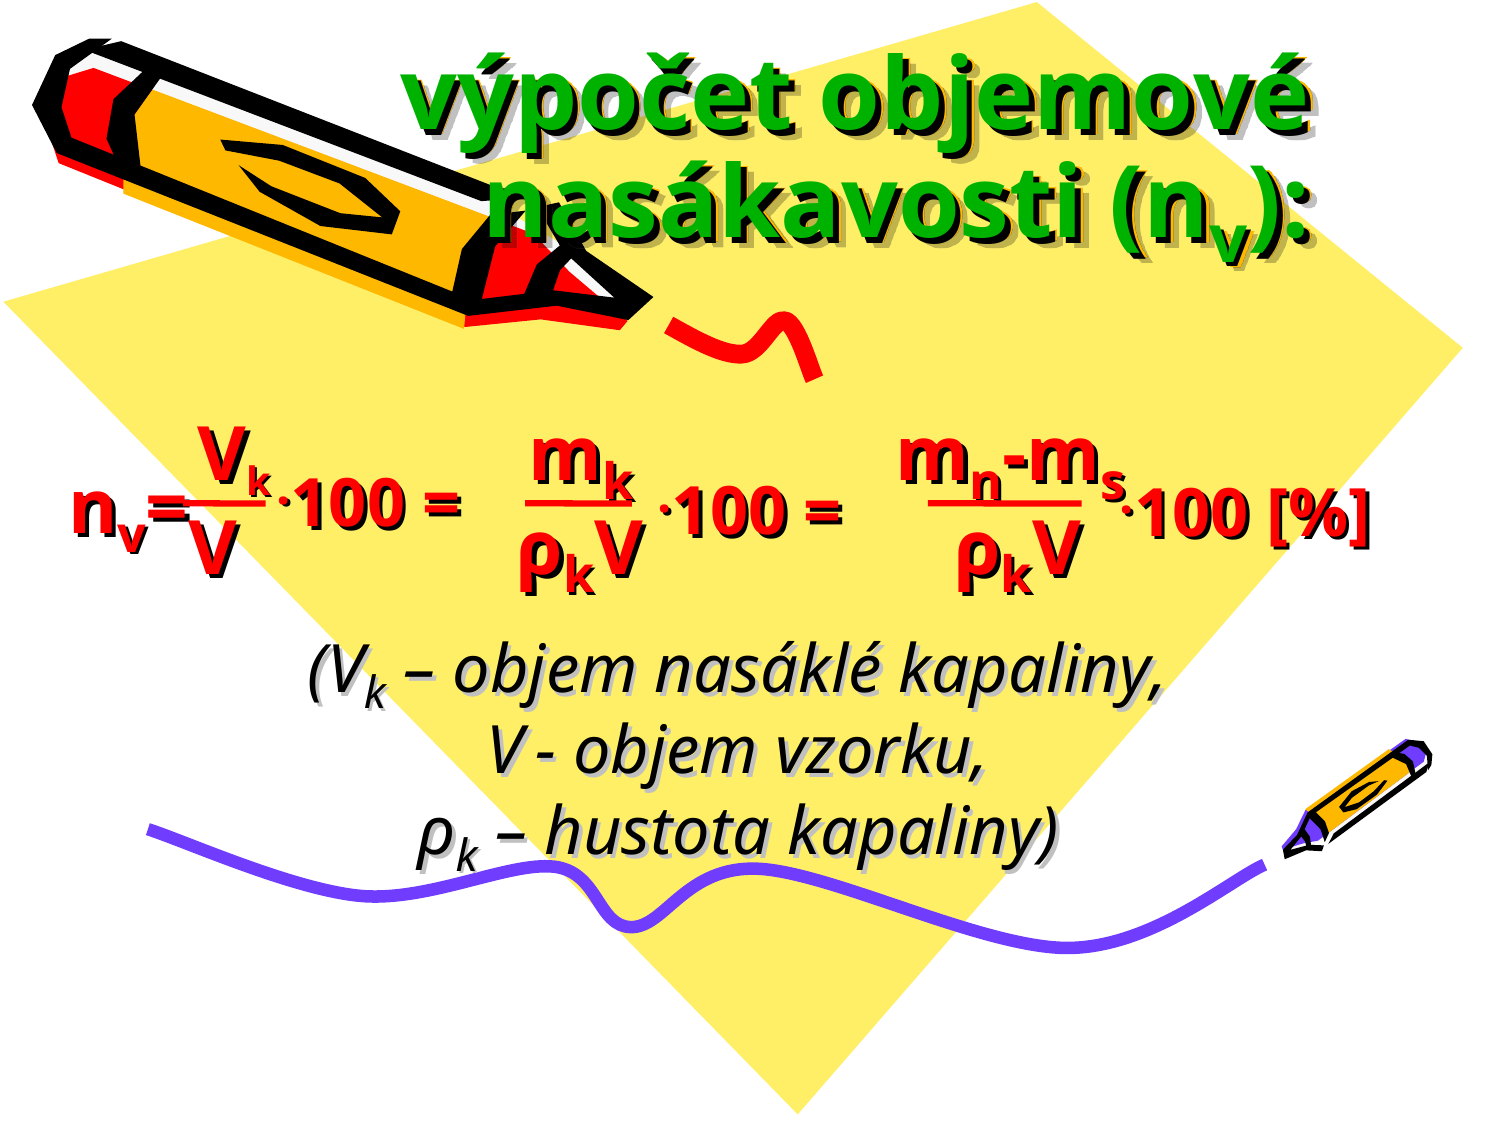

# výpočet objemové nasákavosti (nv):
Vk
 .100 =
nv=
V
mk
.100 =
ρkV
mn-ms
ρkV
.100 [%]
(Vk – objem nasáklé kapaliny,
V - objem vzorku,
ρk – hustota kapaliny)